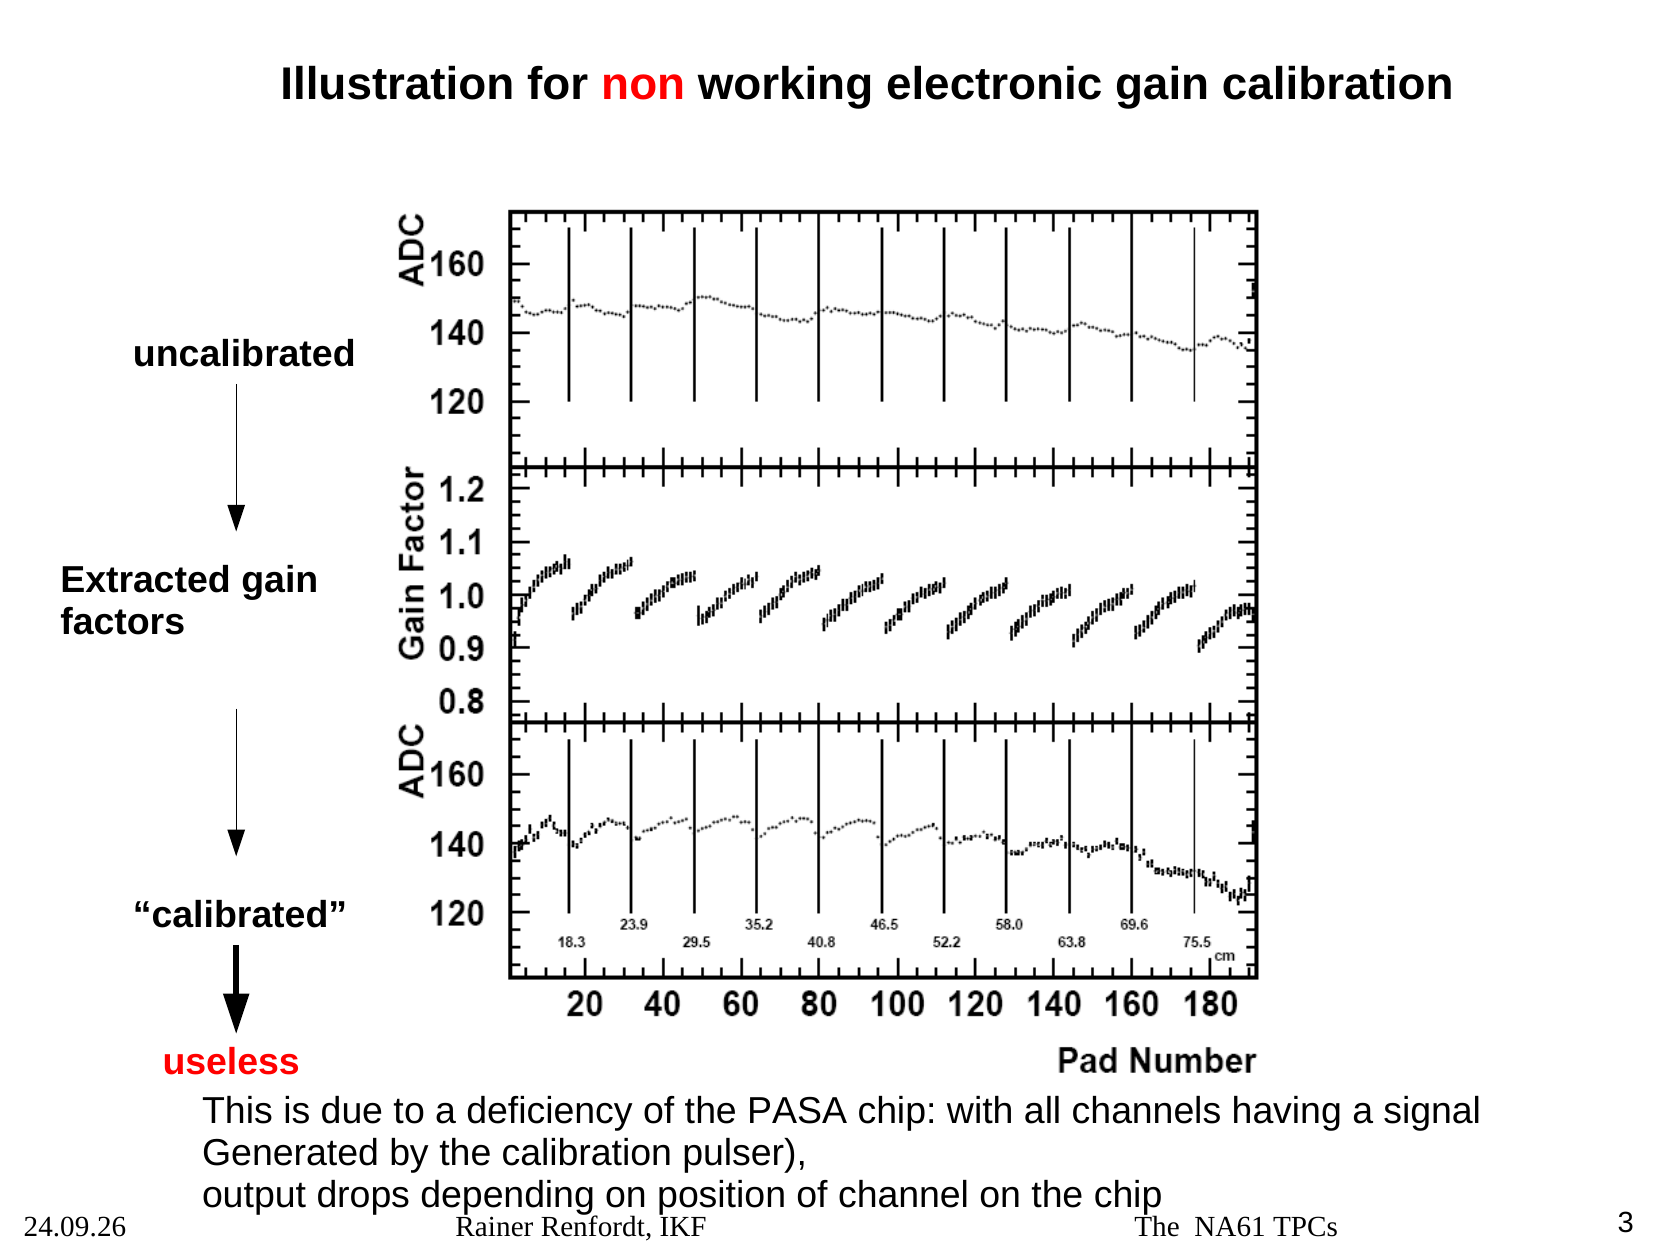

Illustration for non working electronic gain calibration
uncalibrated
Extracted gain
factors
“calibrated”
useless
This is due to a deficiency of the PASA chip: with all channels having a signal
Generated by the calibration pulser),
output drops depending on position of channel on the chip